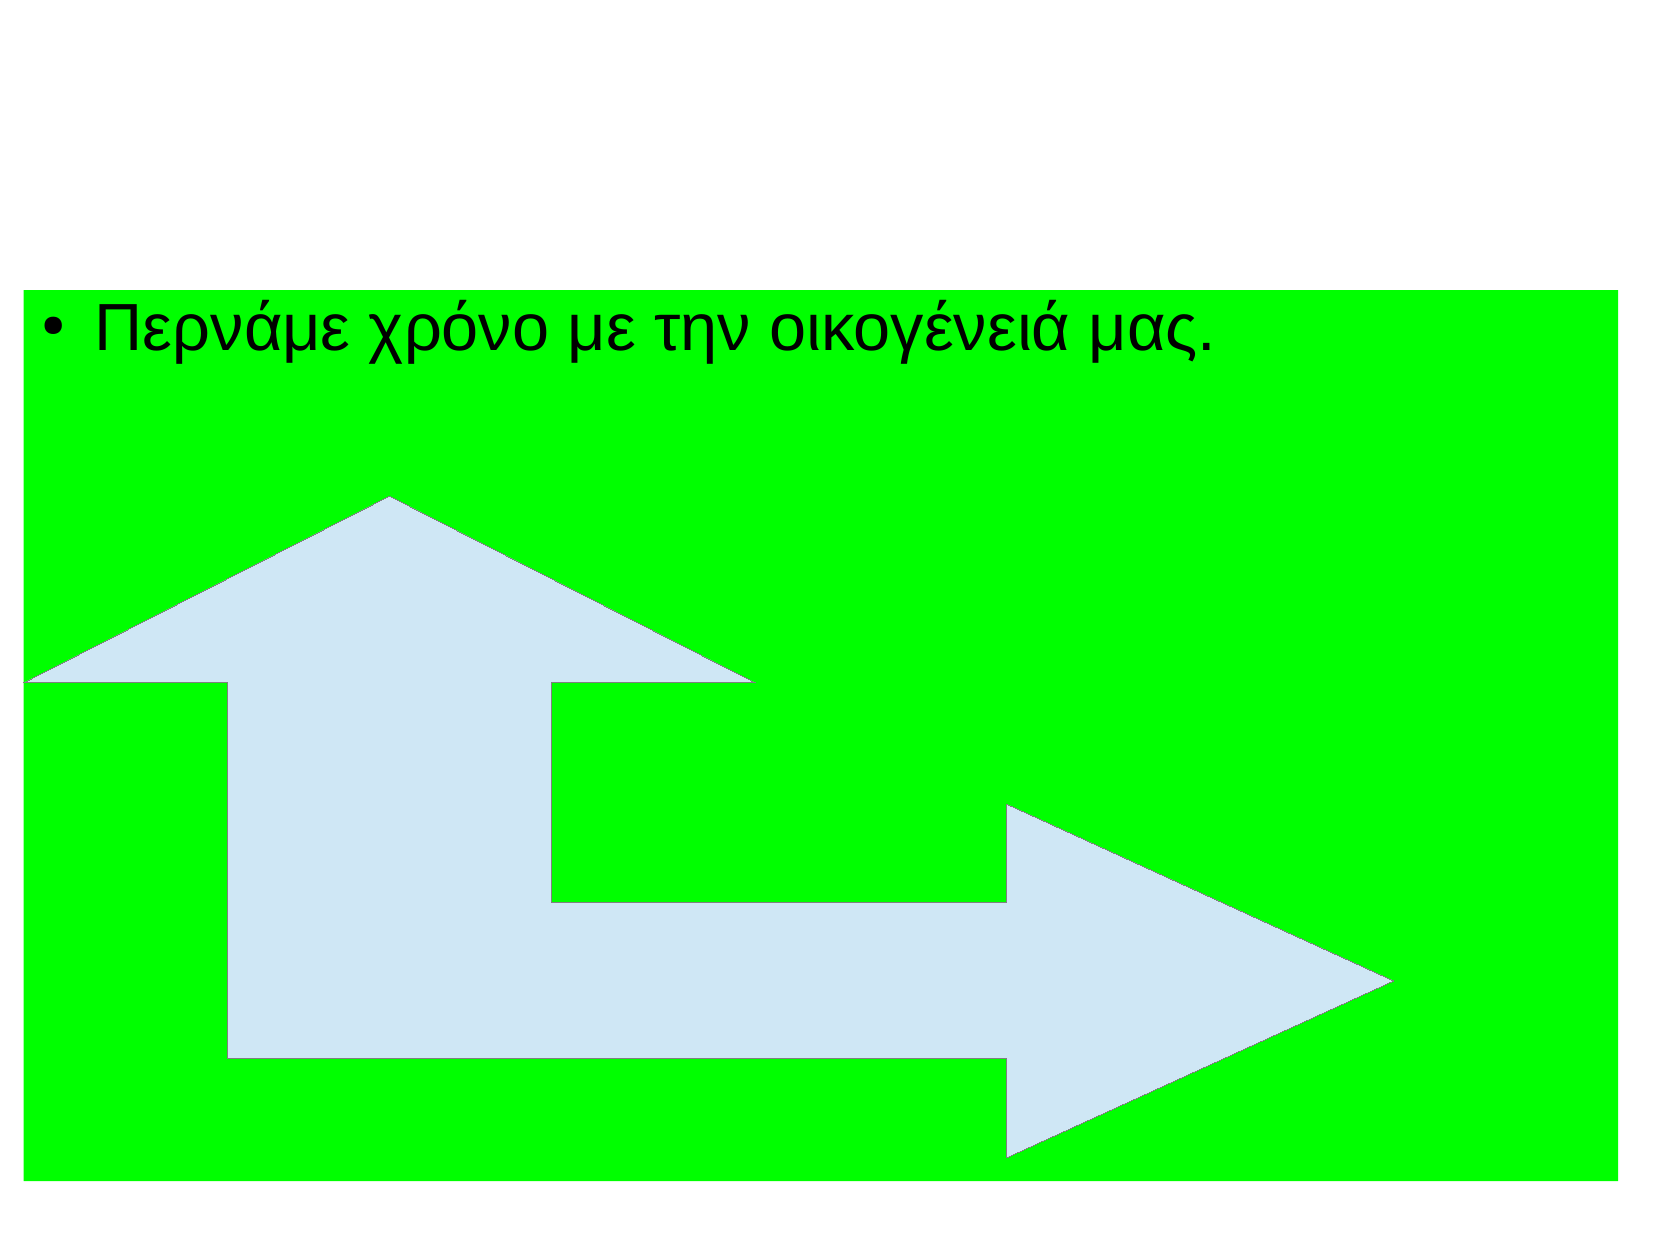

#
Περνάμε χρόνο με την οικογένειά μας.